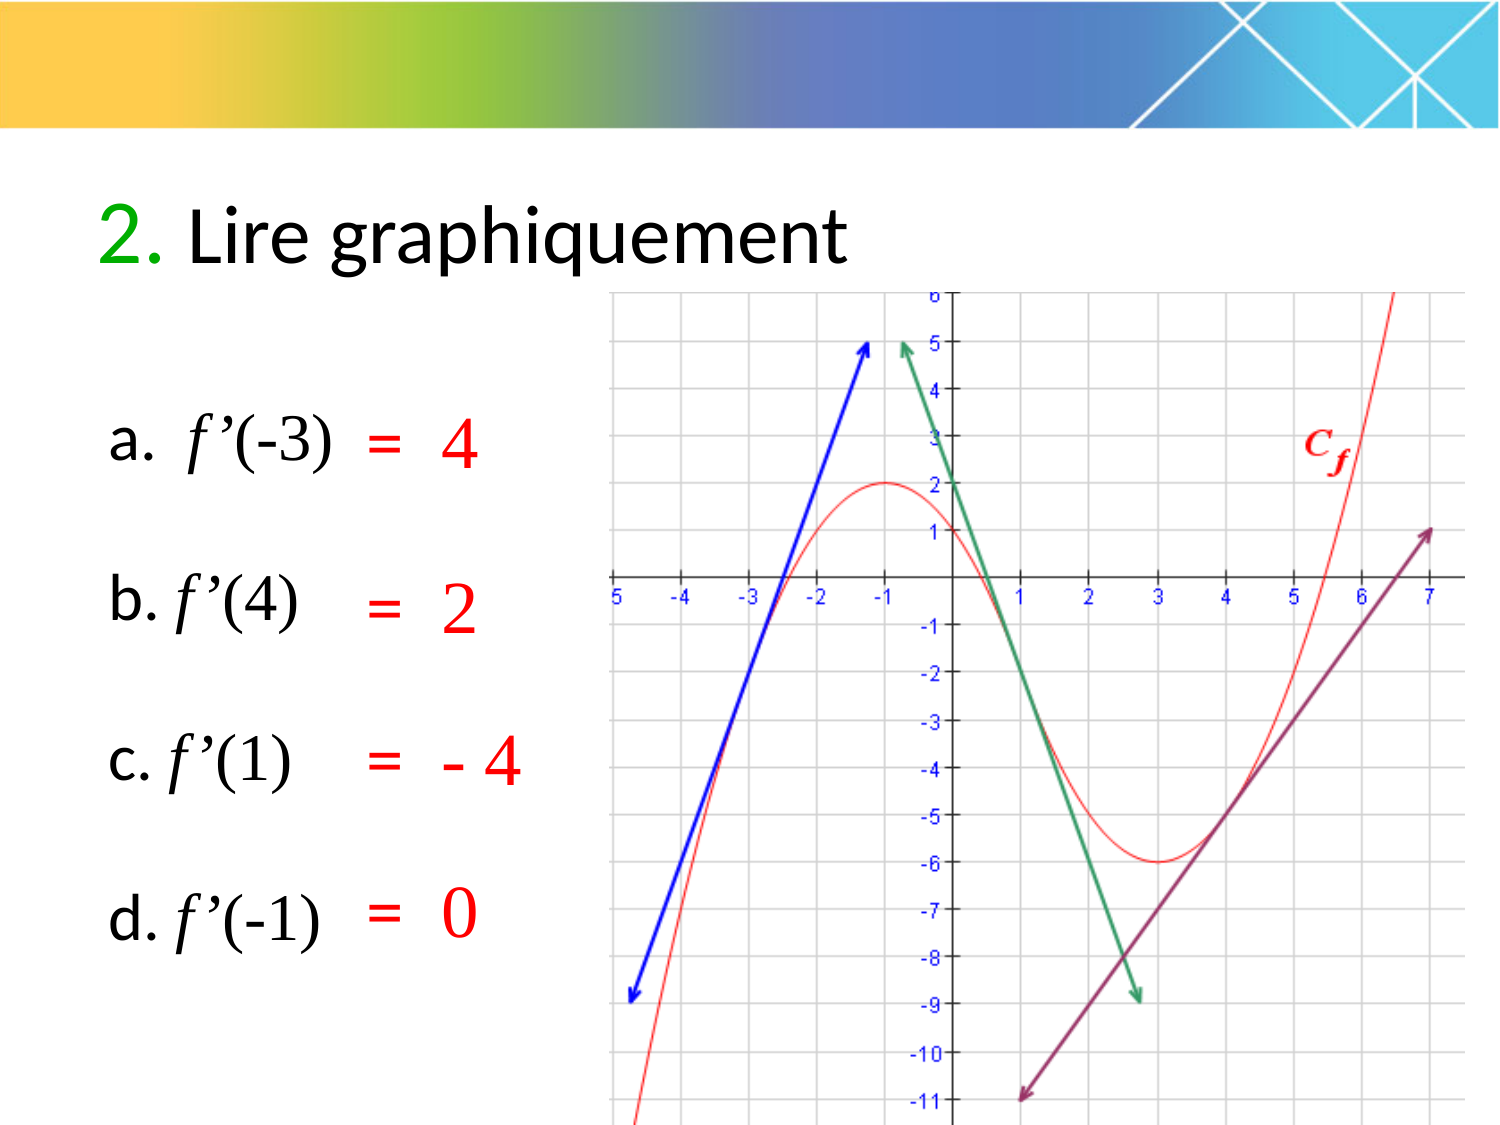

# 2. Lire graphiquement
a. f’(-3)
b. f’(4)
c. f’(1)
d. f’(-1)
= 4
= 2
= - 4
= 0